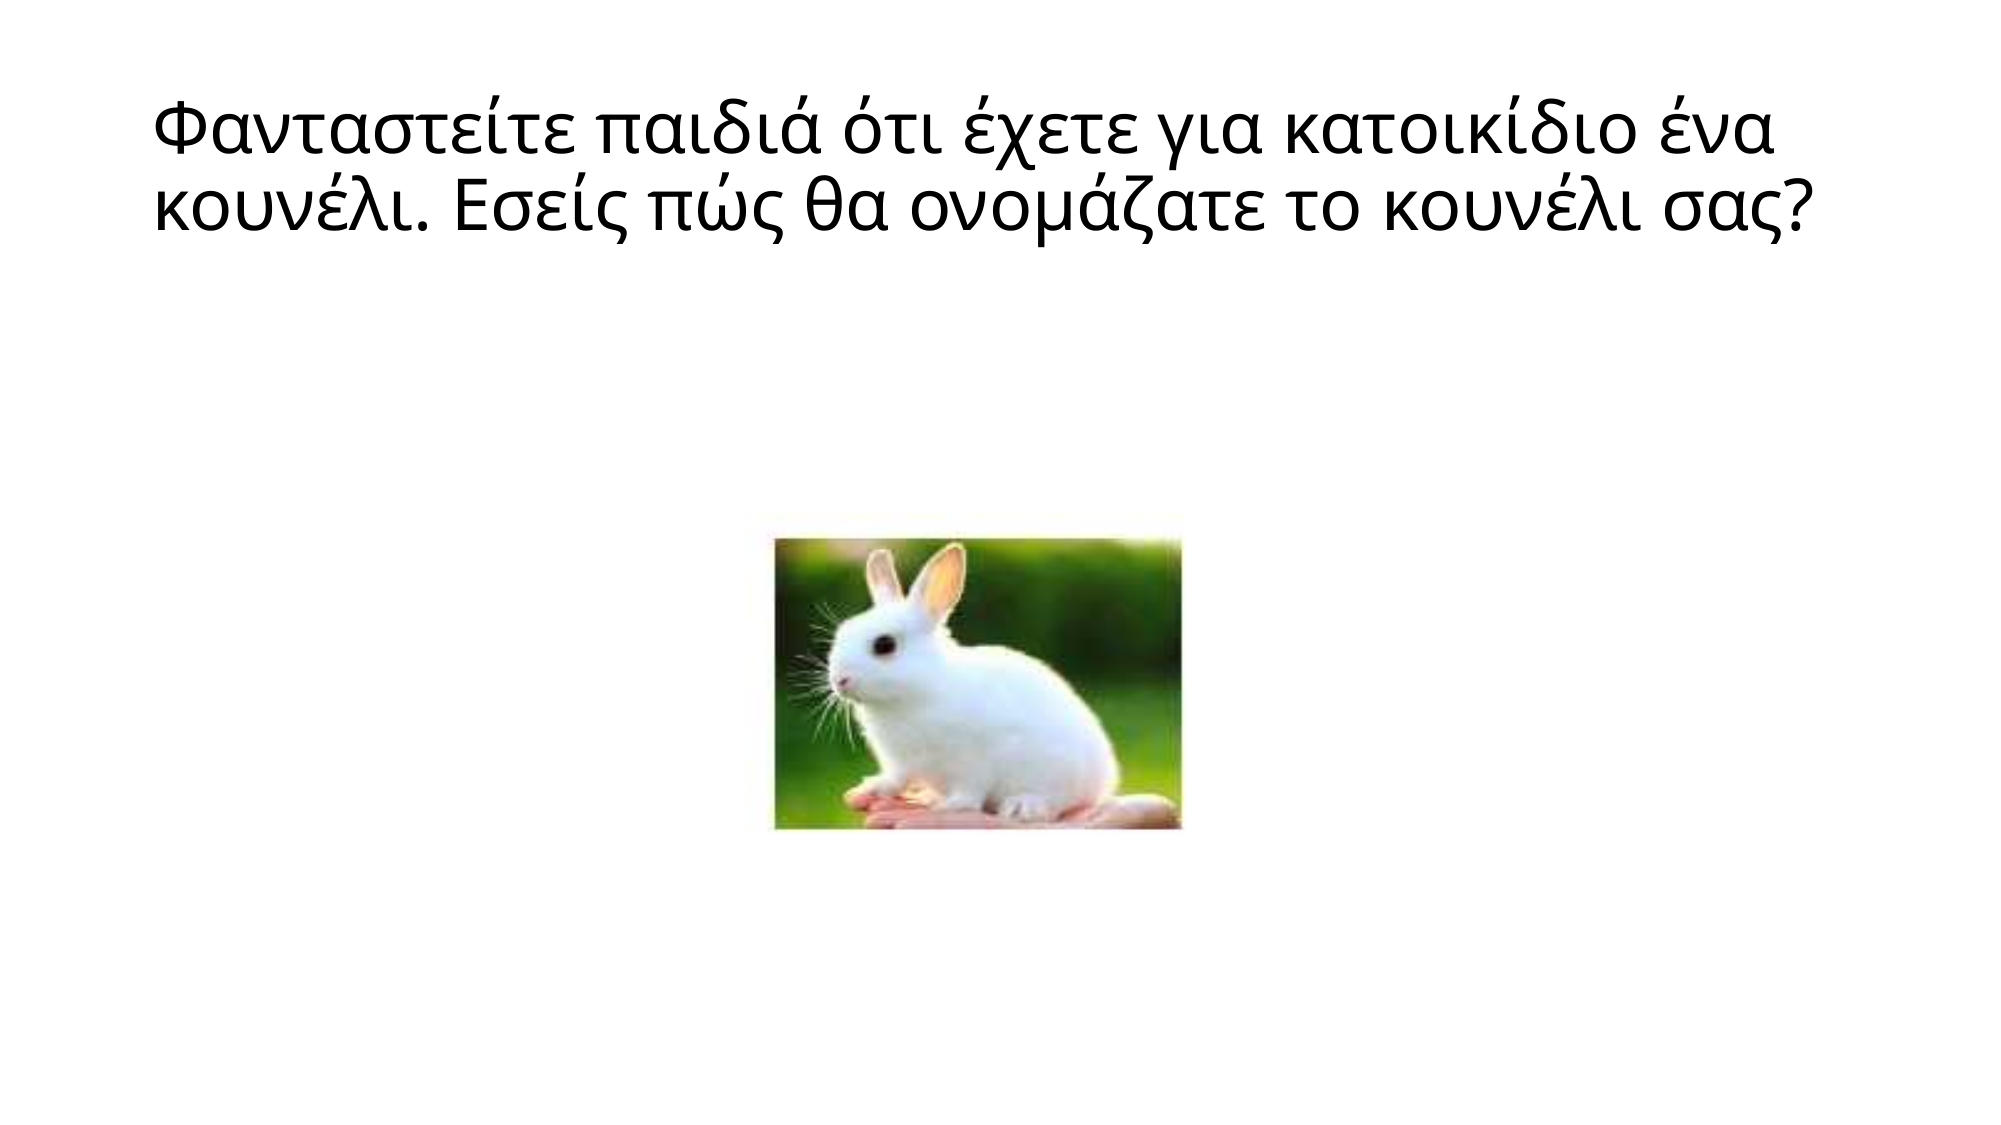

# Φανταστείτε παιδιά ότι έχετε για κατοικίδιο ένα κουνέλι. Εσείς πώς θα ονομάζατε το κουνέλι σας?